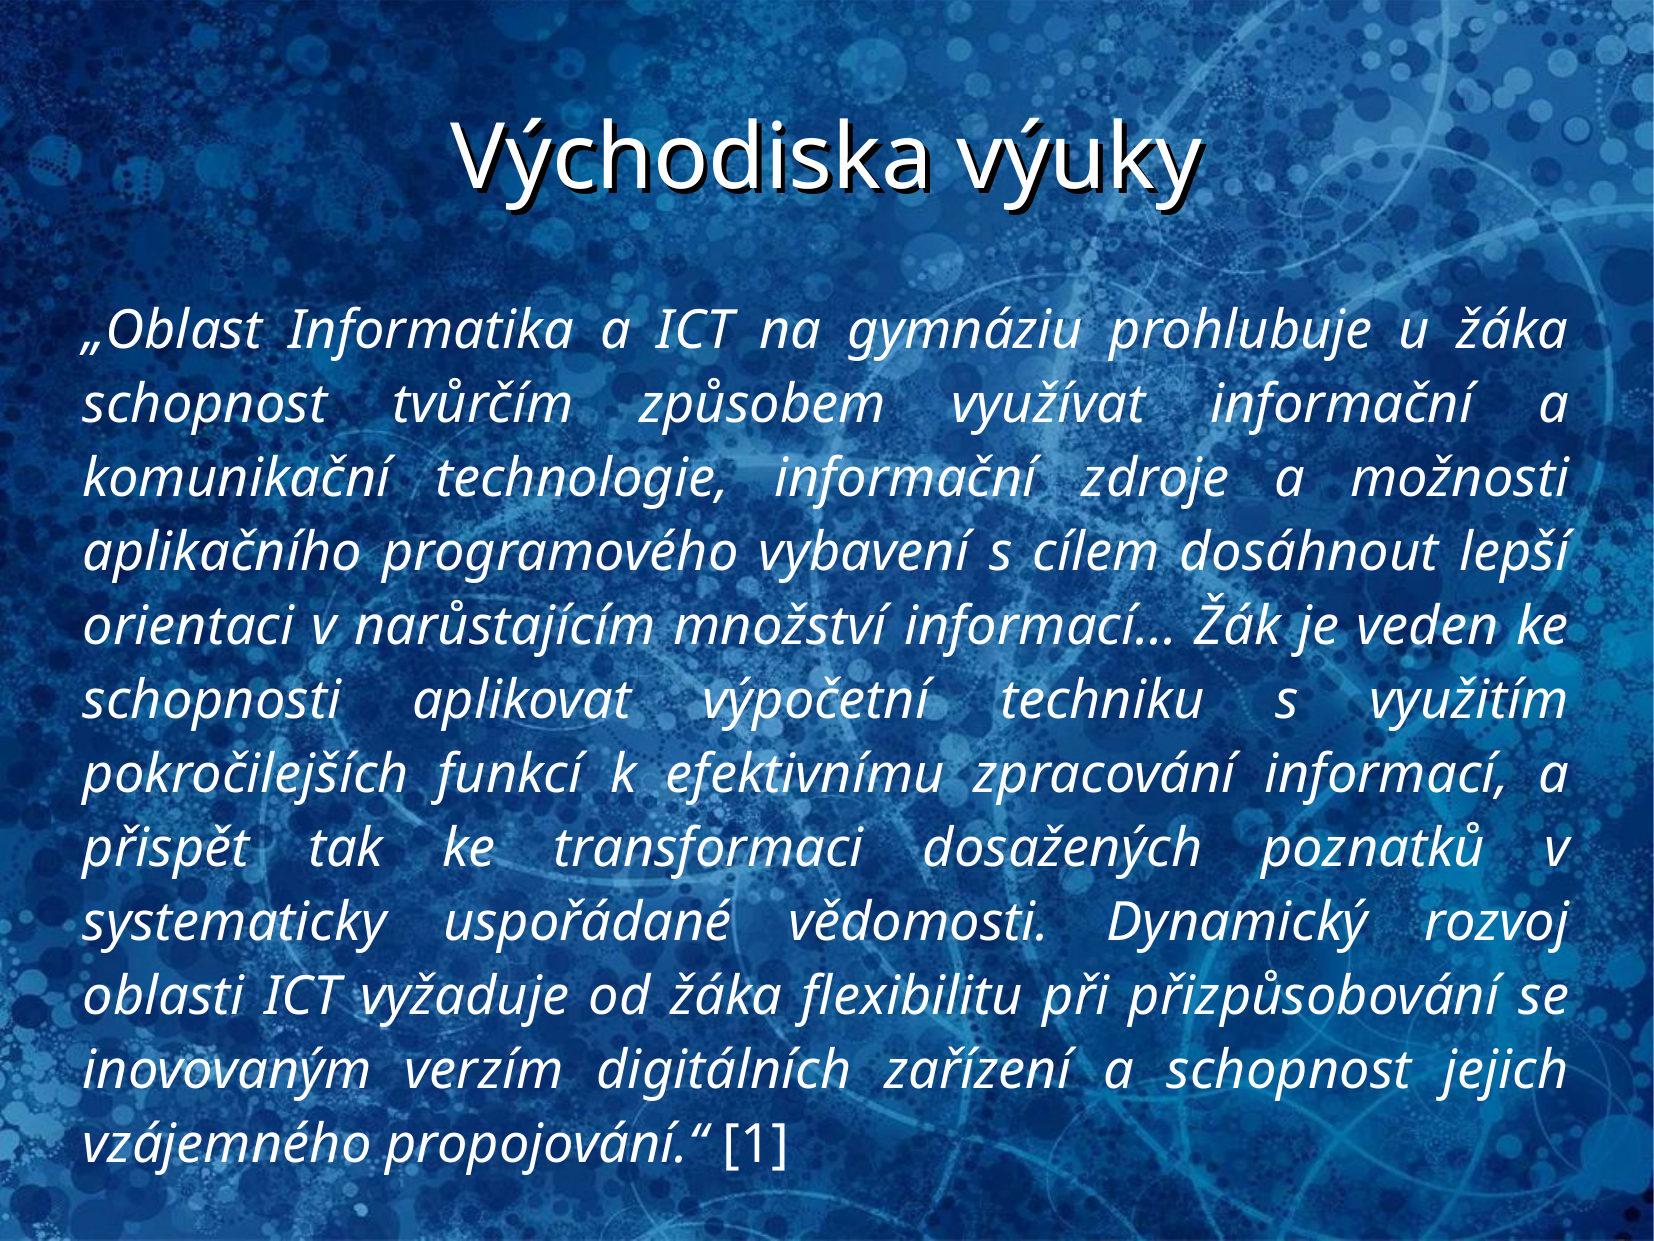

# Východiska výuky
„Oblast Informatika a ICT na gymnáziu prohlubuje u žáka schopnost tvůrčím způsobem využívat informační a komunikační technologie, informační zdroje a možnosti aplikačního programového vybavení s cílem dosáhnout lepší orientaci v narůstajícím množství informací... Žák je veden ke schopnosti aplikovat výpočetní techniku s využitím pokročilejších funkcí k efektivnímu zpracování informací, a přispět tak ke transformaci dosažených poznatků v systematicky uspořádané vědomosti. Dynamický rozvoj oblasti ICT vyžaduje od žáka flexibilitu při přizpůsobování se inovovaným verzím digitálních zařízení a schopnost jejich vzájemného propojování.“ [1]